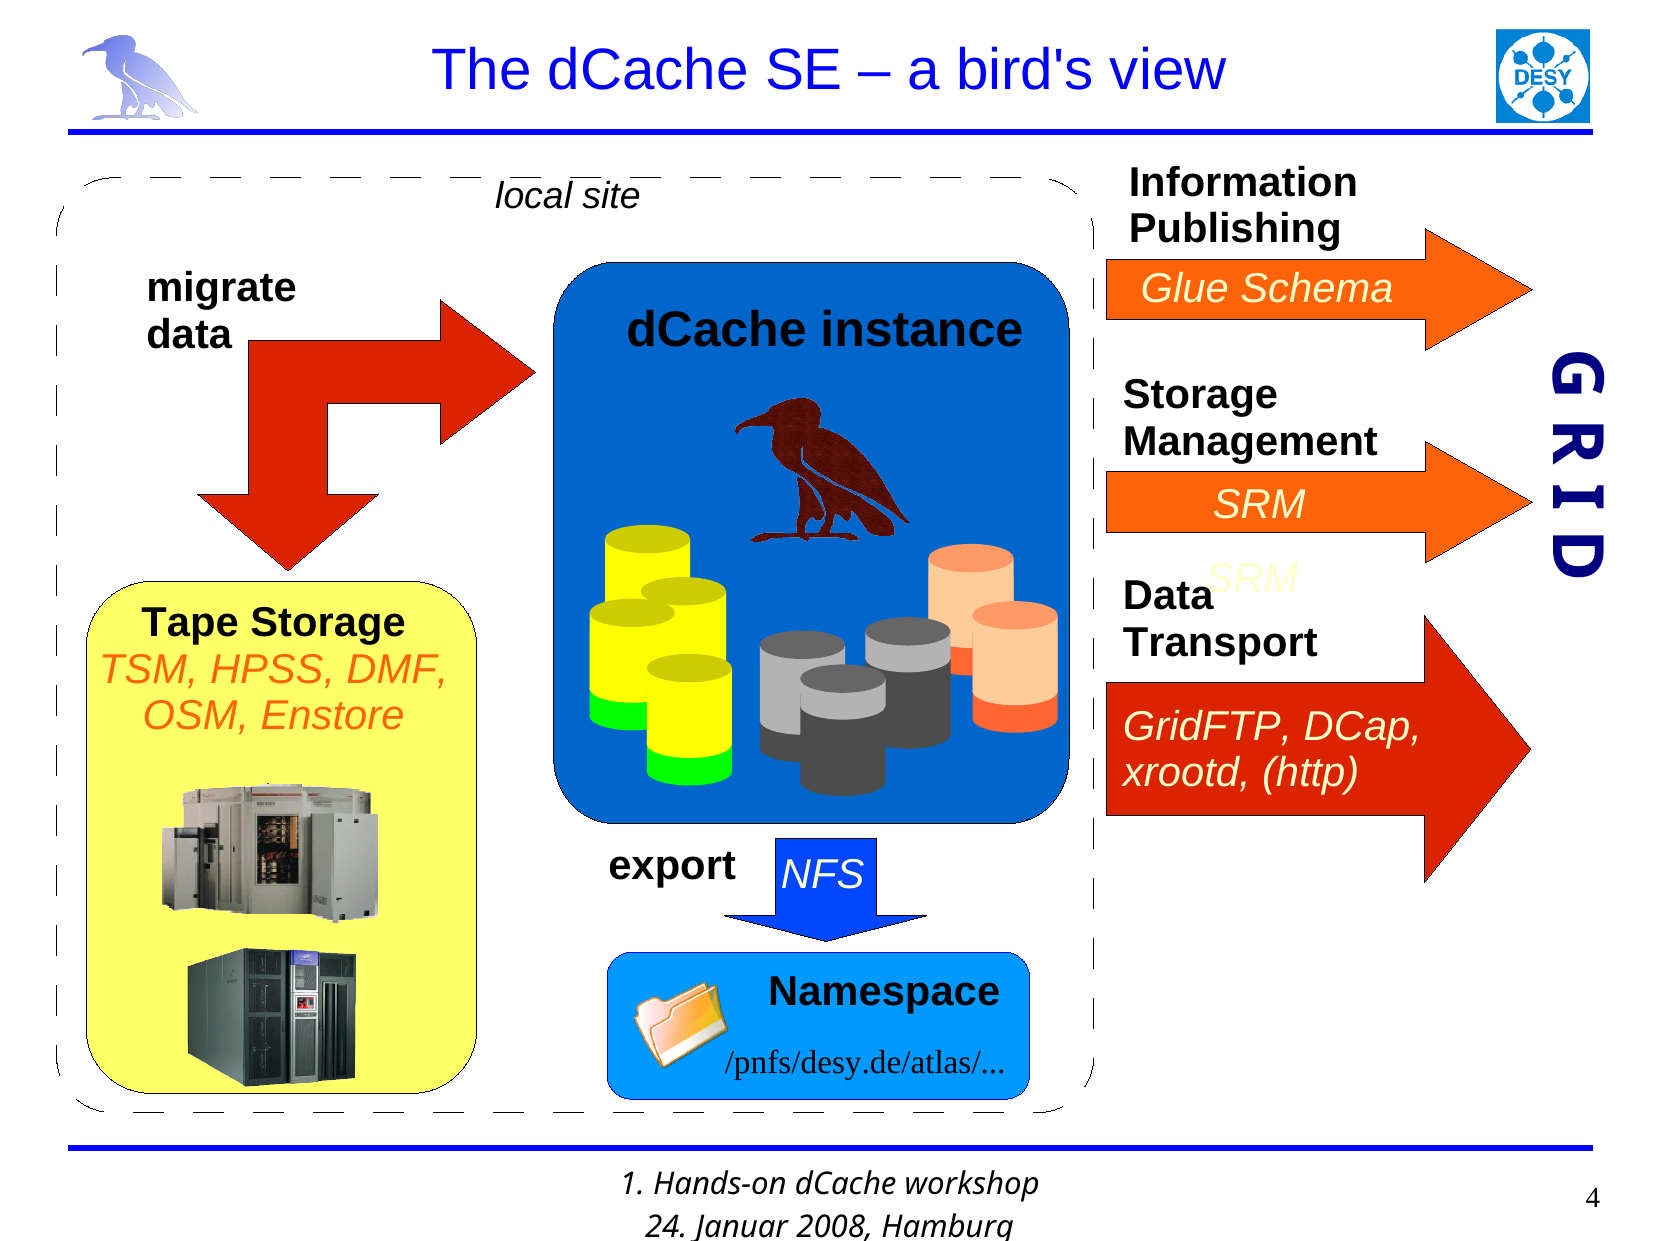

# The dCache SE – a bird's view
Information
Publishing
local site
migrate
data
Glue Schema
dCache instance
Storage
Management
SRM
G R I D
SRM
Data
Transport
Tape Storage
TSM, HPSS, DMF,
OSM, Enstore
GridFTP, DCap,
xrootd, (http)
export
NFS
Namespace
/pnfs/desy.de/atlas/...
4